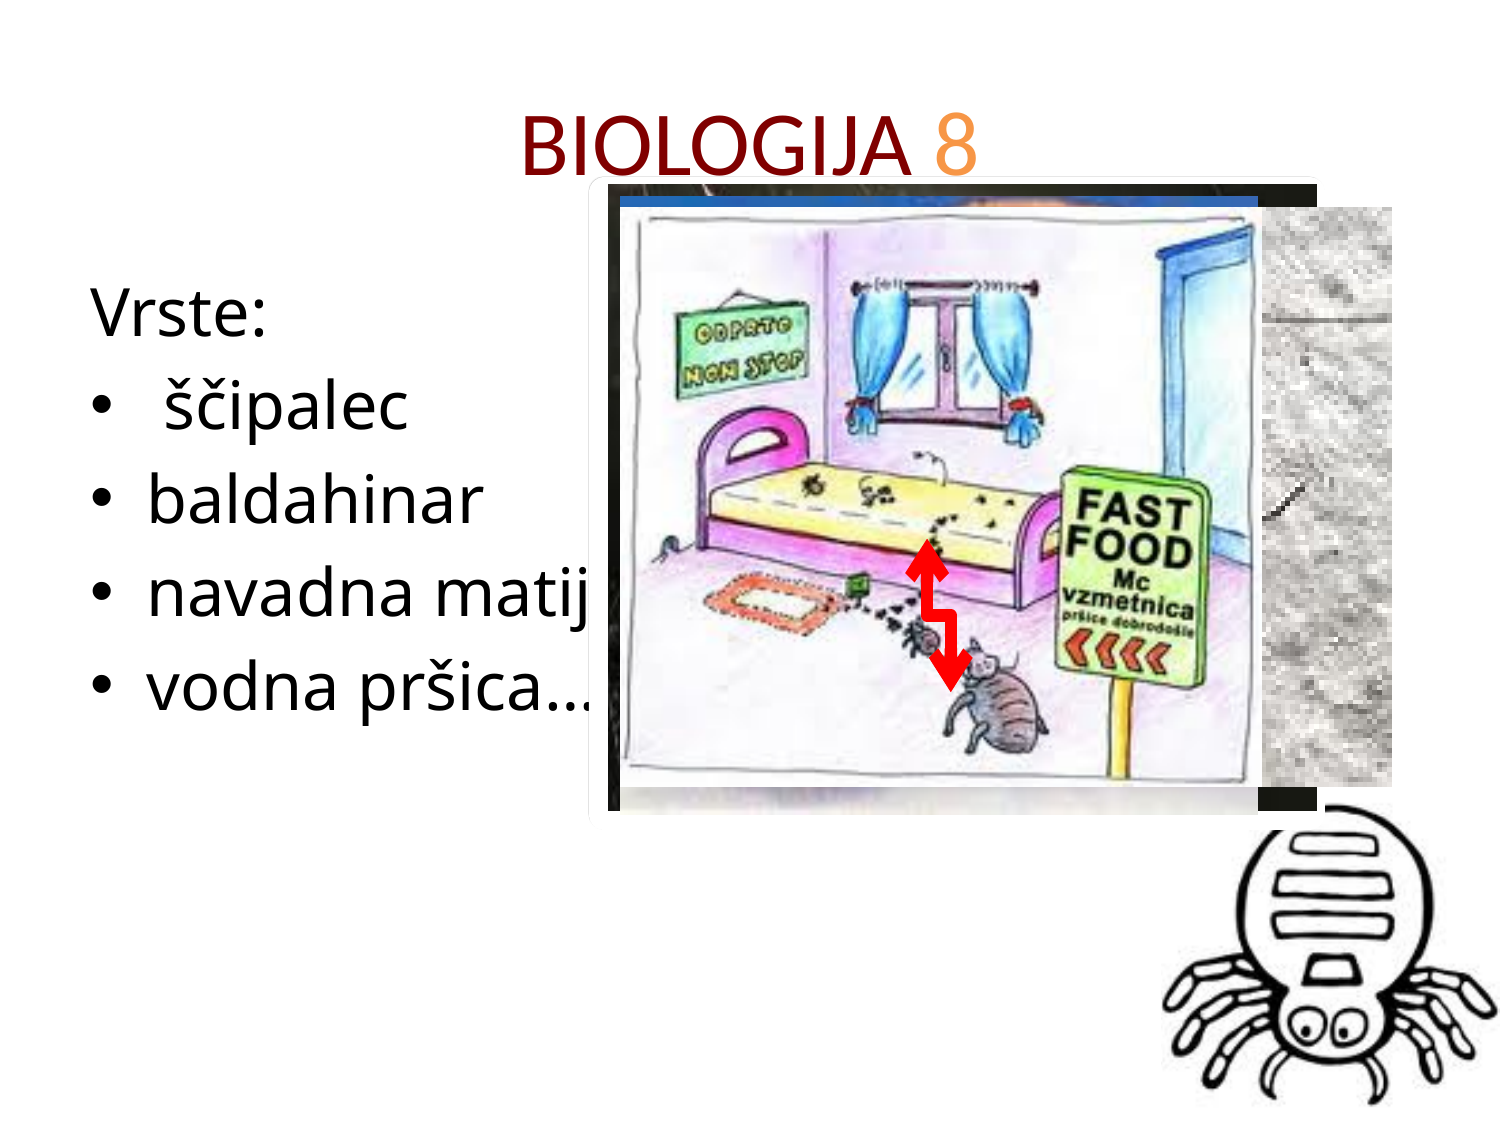

# BIOLOGIJA 8
Vrste:
 ščipalec
baldahinar
navadna matija
vodna pršica…